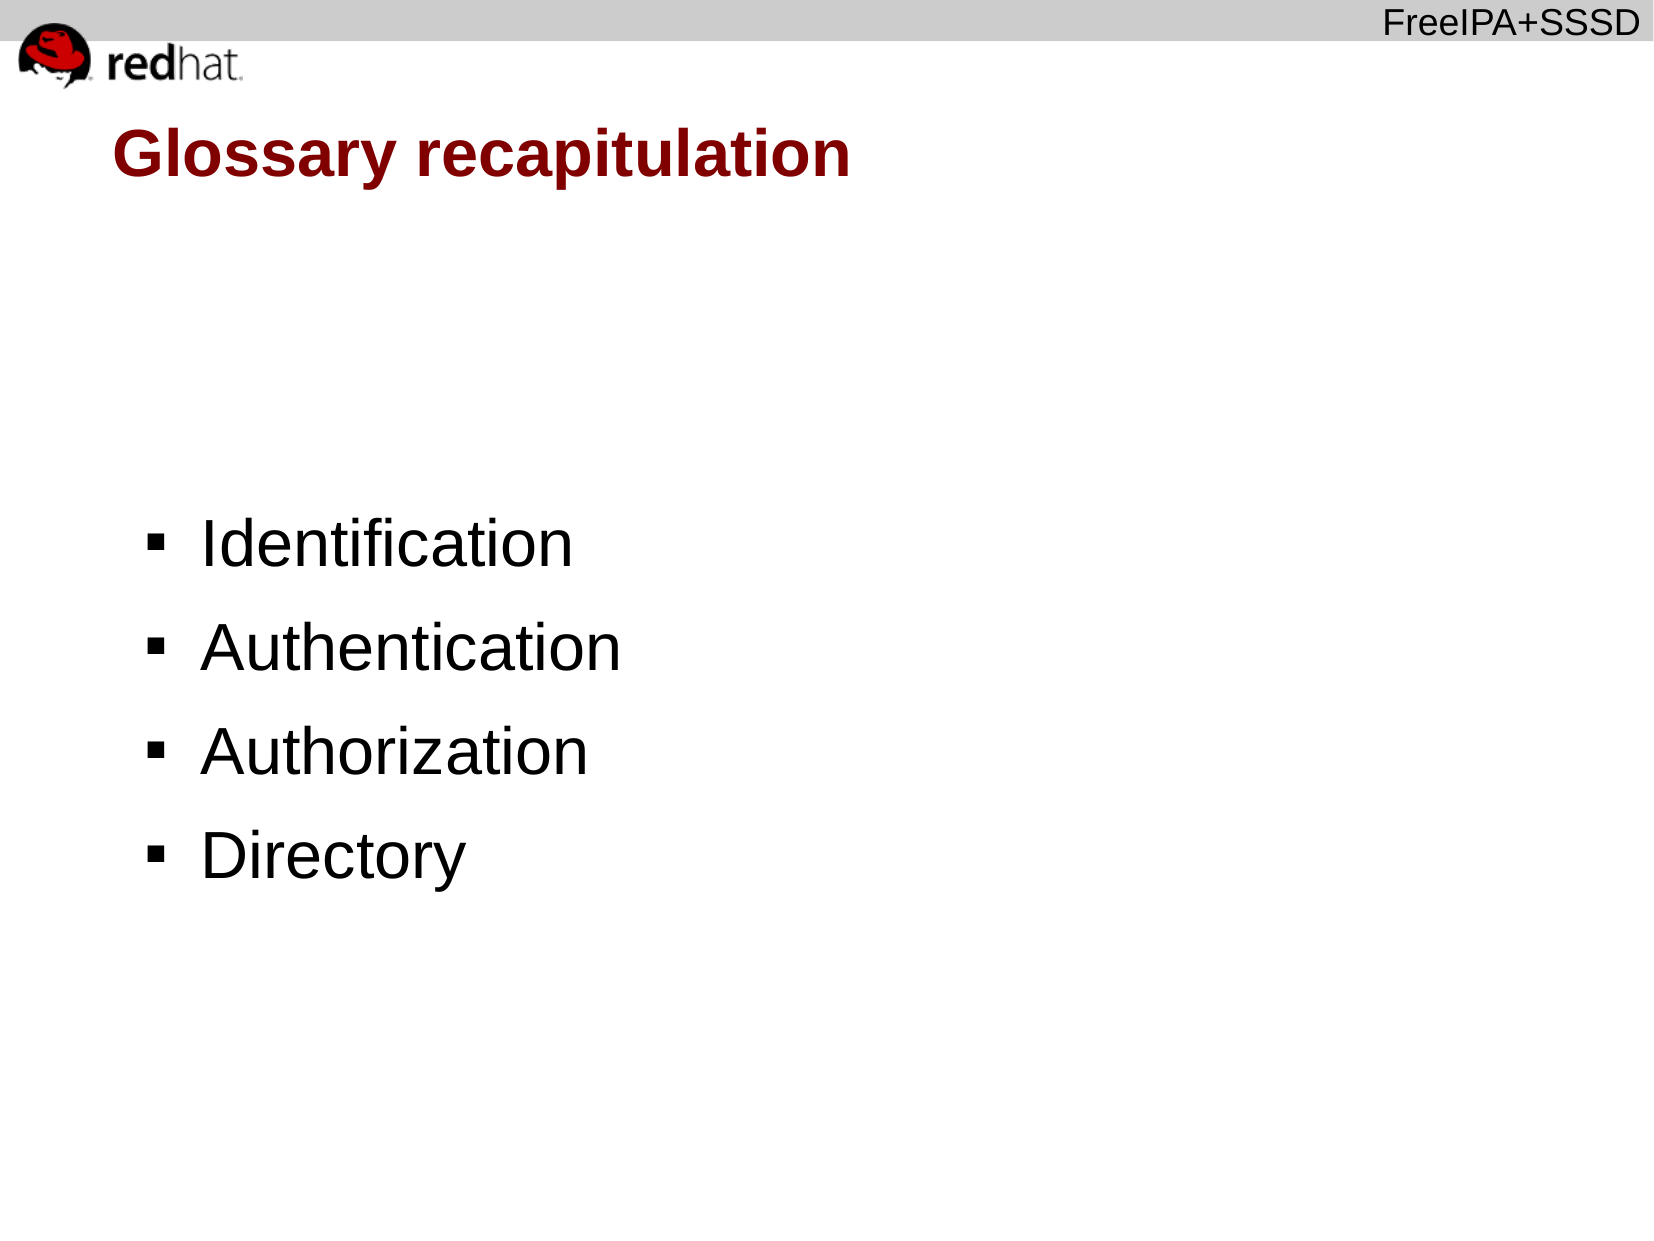

FreeIPA+SSSD
# Glossary recapitulation
Identification
Authentication
Authorization
Directory